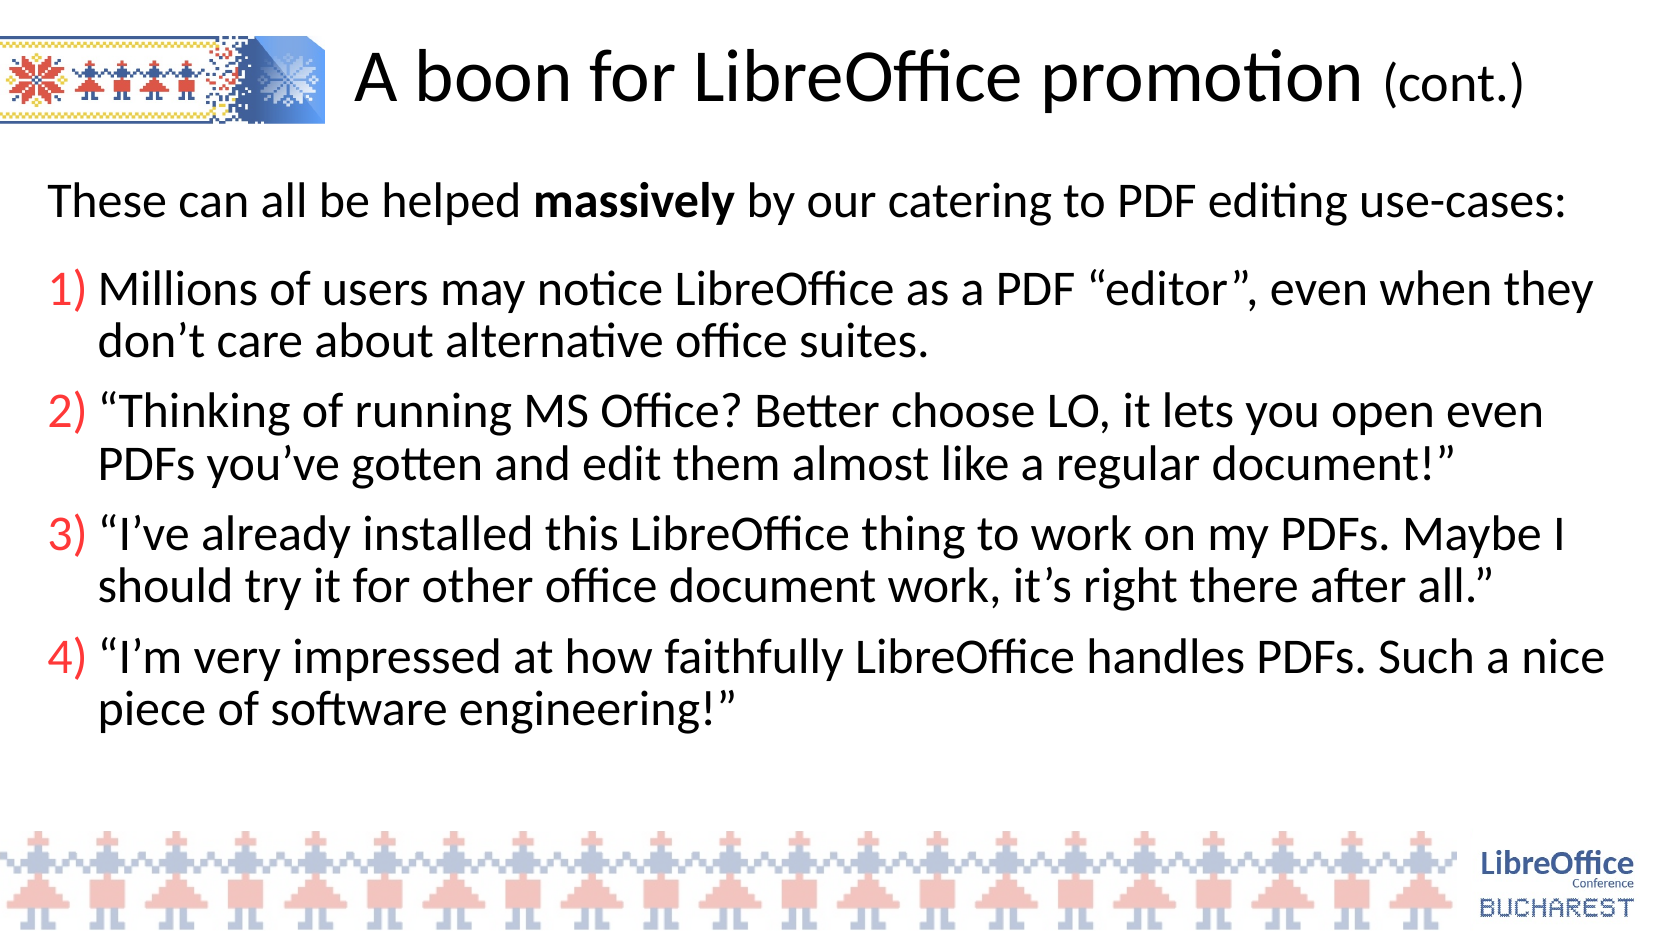

# A boon for LibreOffice promotion (cont.)
These can all be helped massively by our catering to PDF editing use-cases:
Millions of users may notice LibreOffice as a PDF “editor”, even when they don’t care about alternative office suites.
“Thinking of running MS Office? Better choose LO, it lets you open even PDFs you’ve gotten and edit them almost like a regular document!”
“I’ve already installed this LibreOffice thing to work on my PDFs. Maybe I should try it for other office document work, it’s right there after all.”
“I’m very impressed at how faithfully LibreOffice handles PDFs. Such a nice piece of software engineering!”